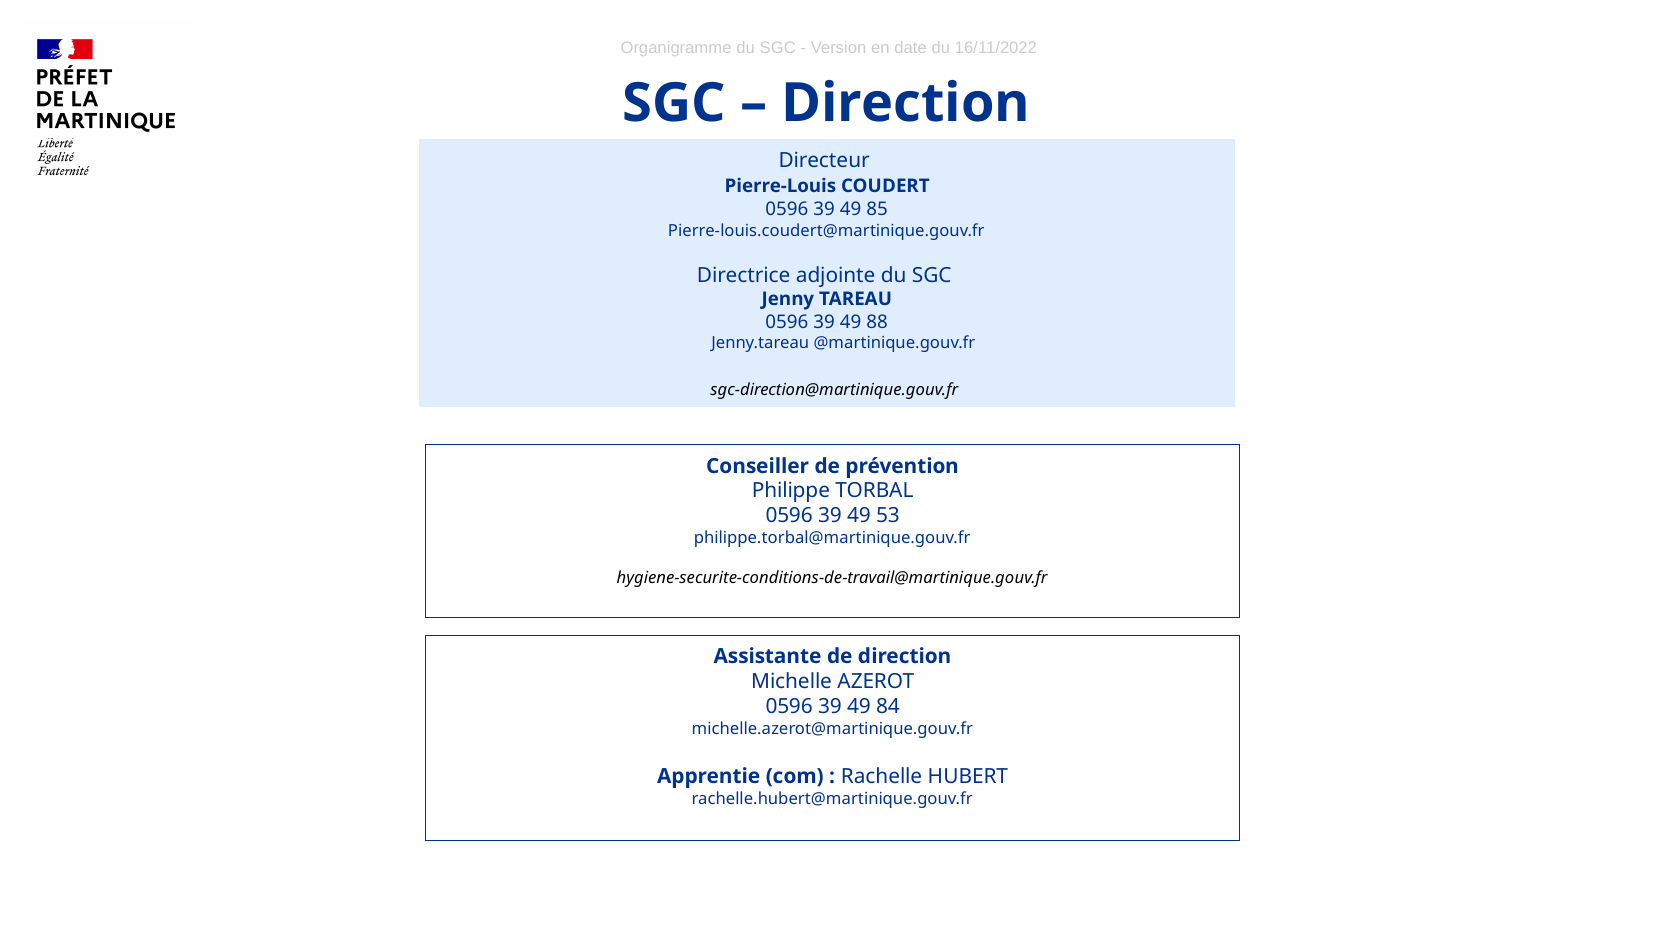

Organigramme du SGC - Version en date du 16/11/2022
SGC – Direction
Directeur
 Pierre-Louis COUDERT
0596 39 49 85
Pierre-louis.coudert@martinique.gouv.fr
Directrice adjointe du SGC
Jenny TAREAU
0596 39 49 88
 Jenny.tareau @martinique.gouv.fr
 			sgc-direction@martinique.gouv.fr
Conseiller de prévention
Philippe TORBAL
0596 39 49 53
philippe.torbal@martinique.gouv.fr
hygiene-securite-conditions-de-travail@martinique.gouv.fr
Assistante de direction
Michelle AZEROT
0596 39 49 84
michelle.azerot@martinique.gouv.fr
Apprentie (com) : Rachelle HUBERT
rachelle.hubert@martinique.gouv.fr